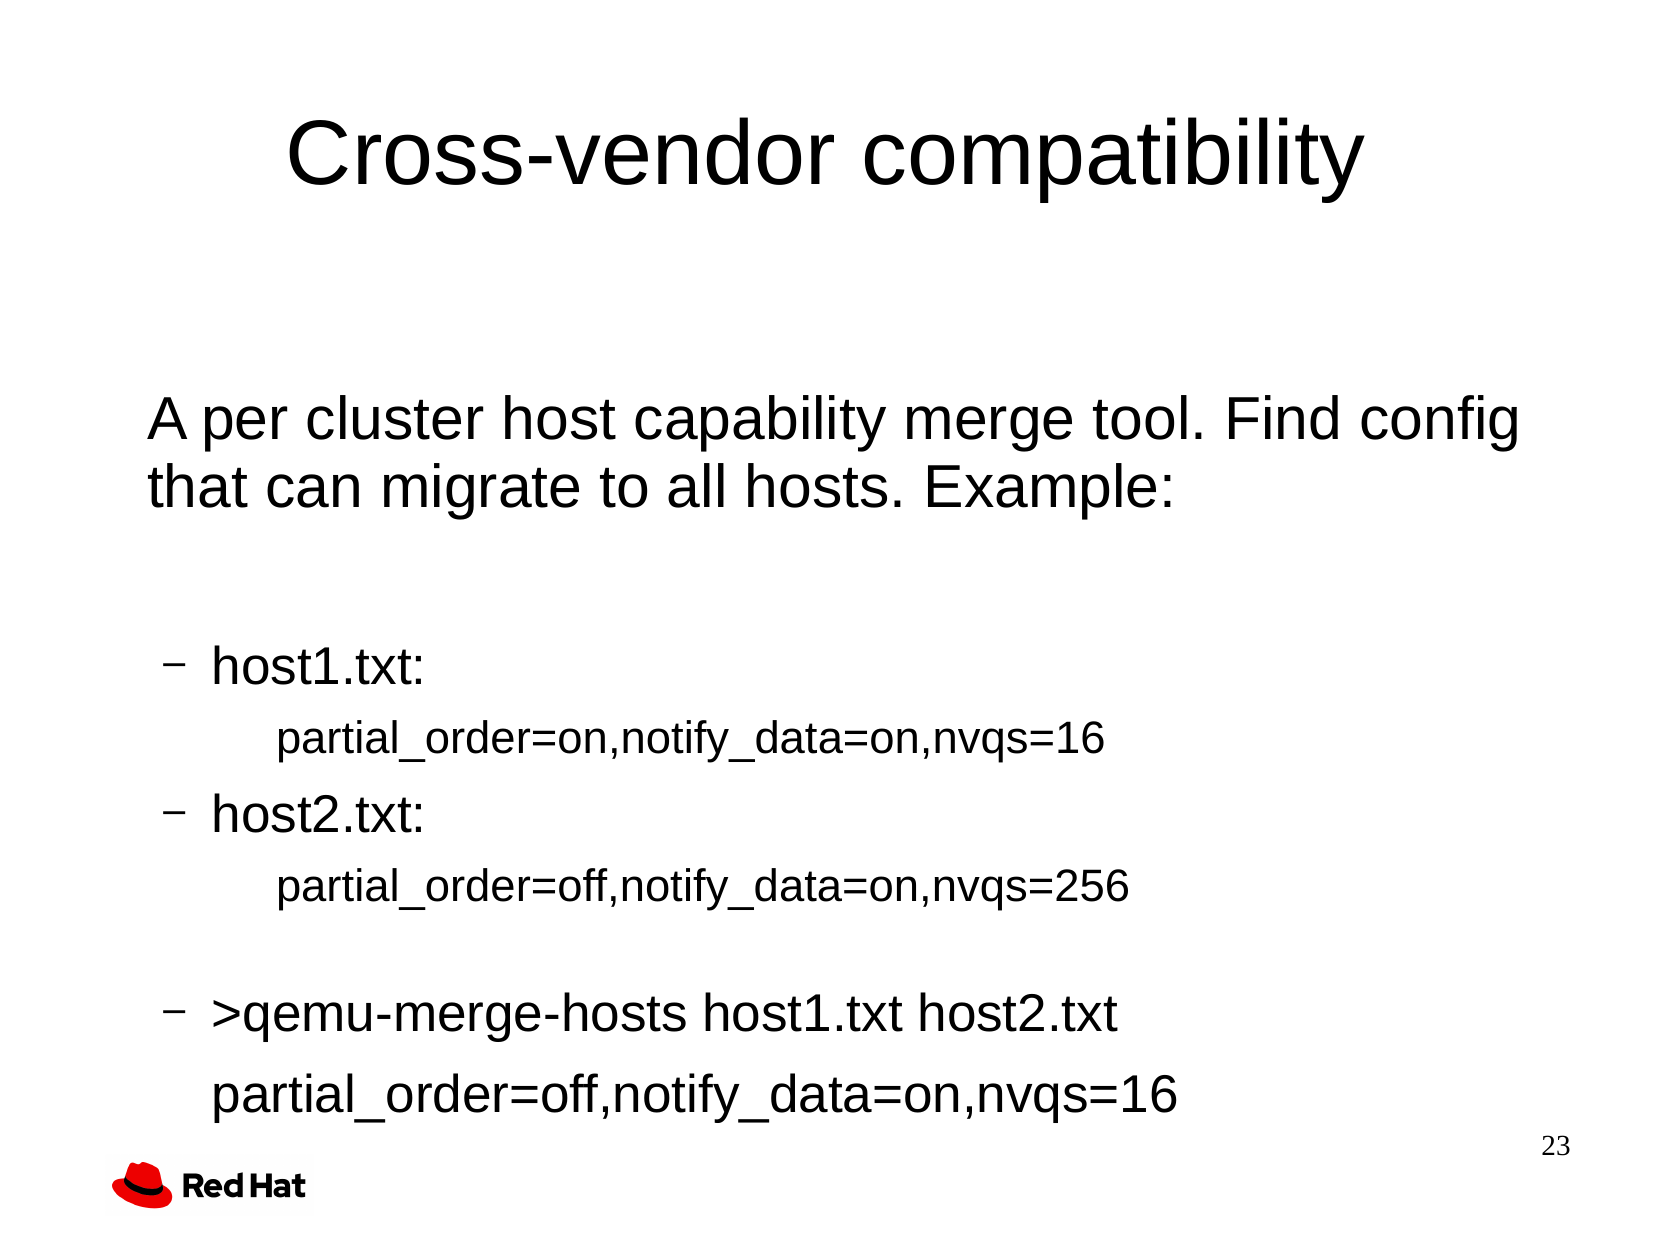

# Cross-vendor compatibility
A per cluster host capability merge tool. Find config that can migrate to all hosts. Example:
host1.txt:
partial_order=on,notify_data=on,nvqs=16
host2.txt:
partial_order=off,notify_data=on,nvqs=256
>qemu-merge-hosts host1.txt host2.txt
partial_order=off,notify_data=on,nvqs=16
23